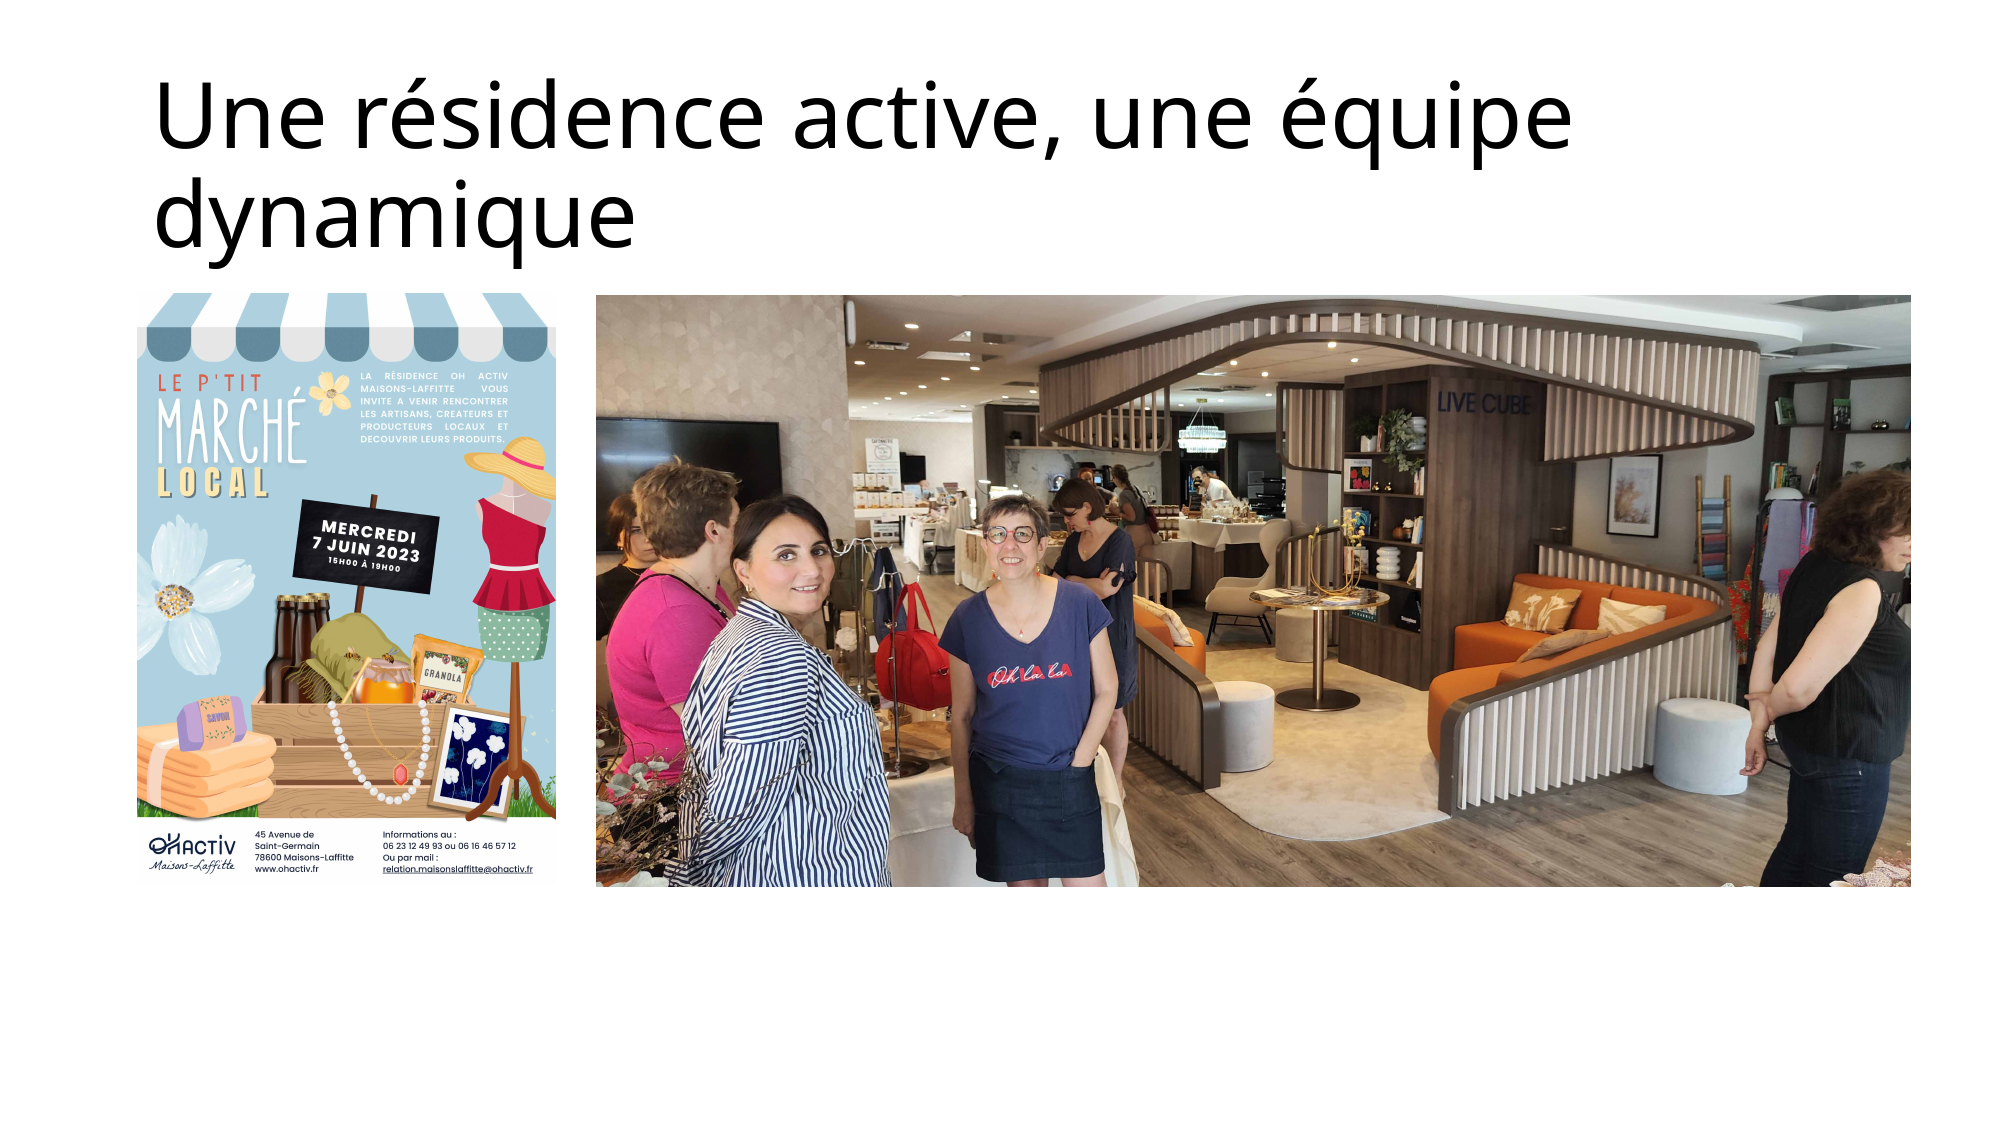

# Une résidence active, une équipe dynamique